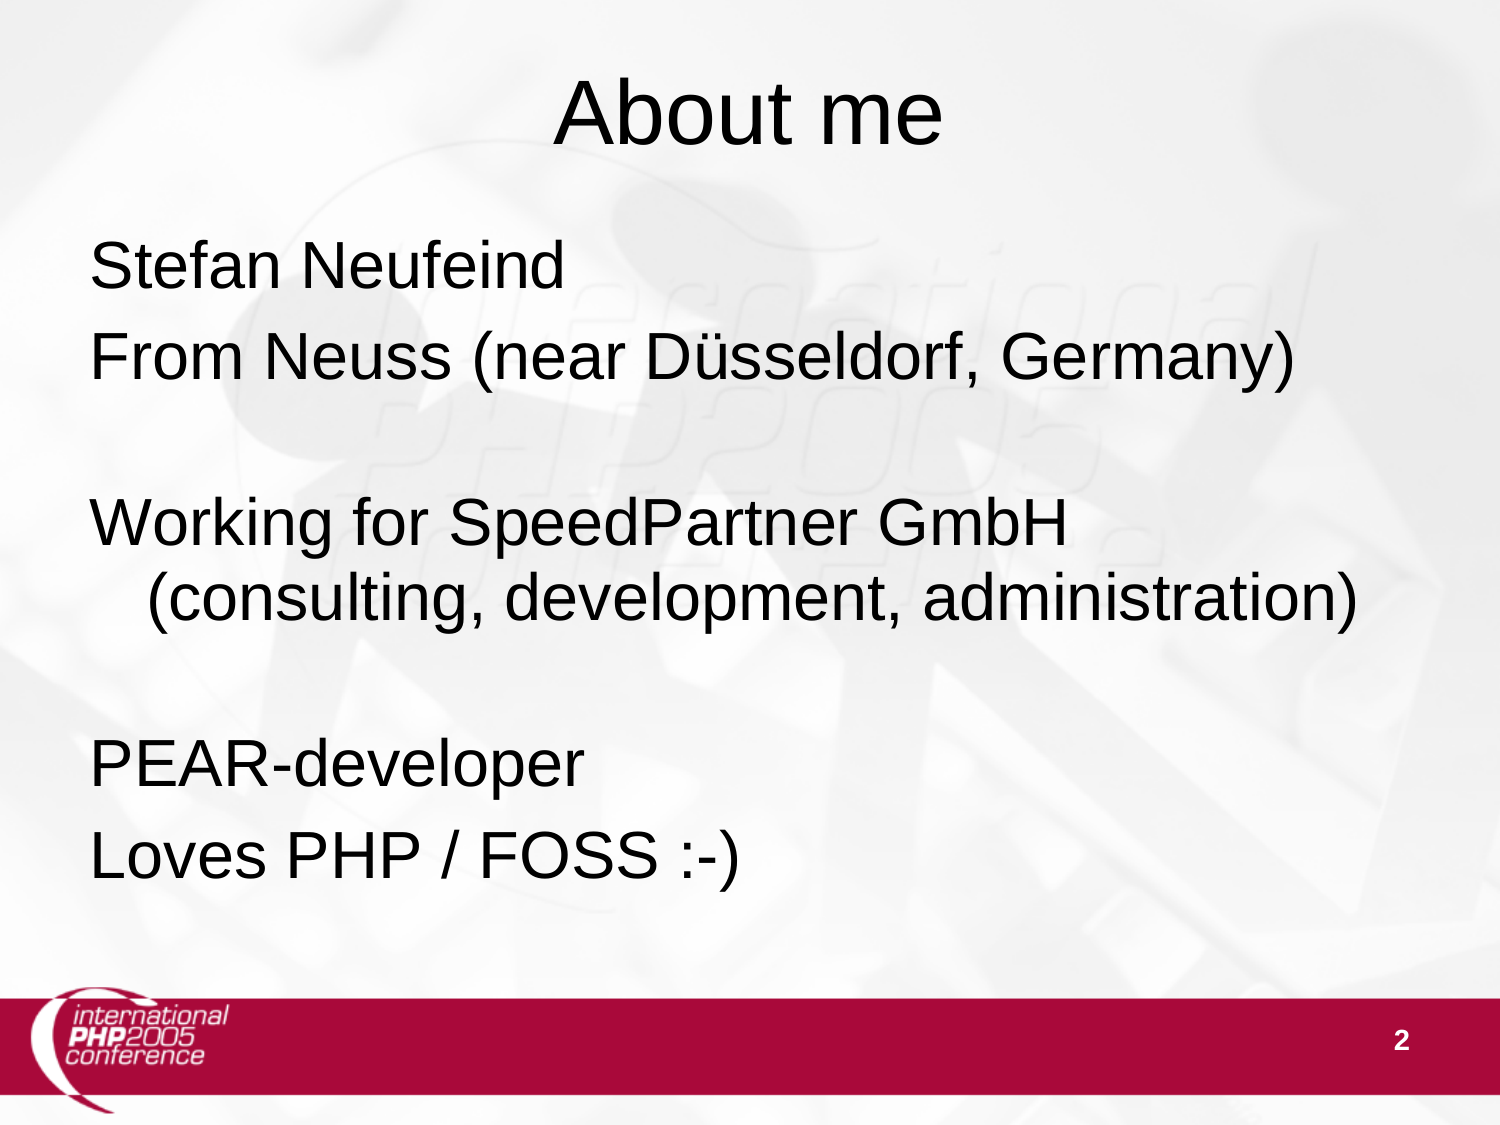

# About me
Stefan Neufeind
From Neuss (near Düsseldorf, Germany)
Working for SpeedPartner GmbH
(consulting, development, administration)
PEAR-developer
Loves PHP / FOSS :-)
2